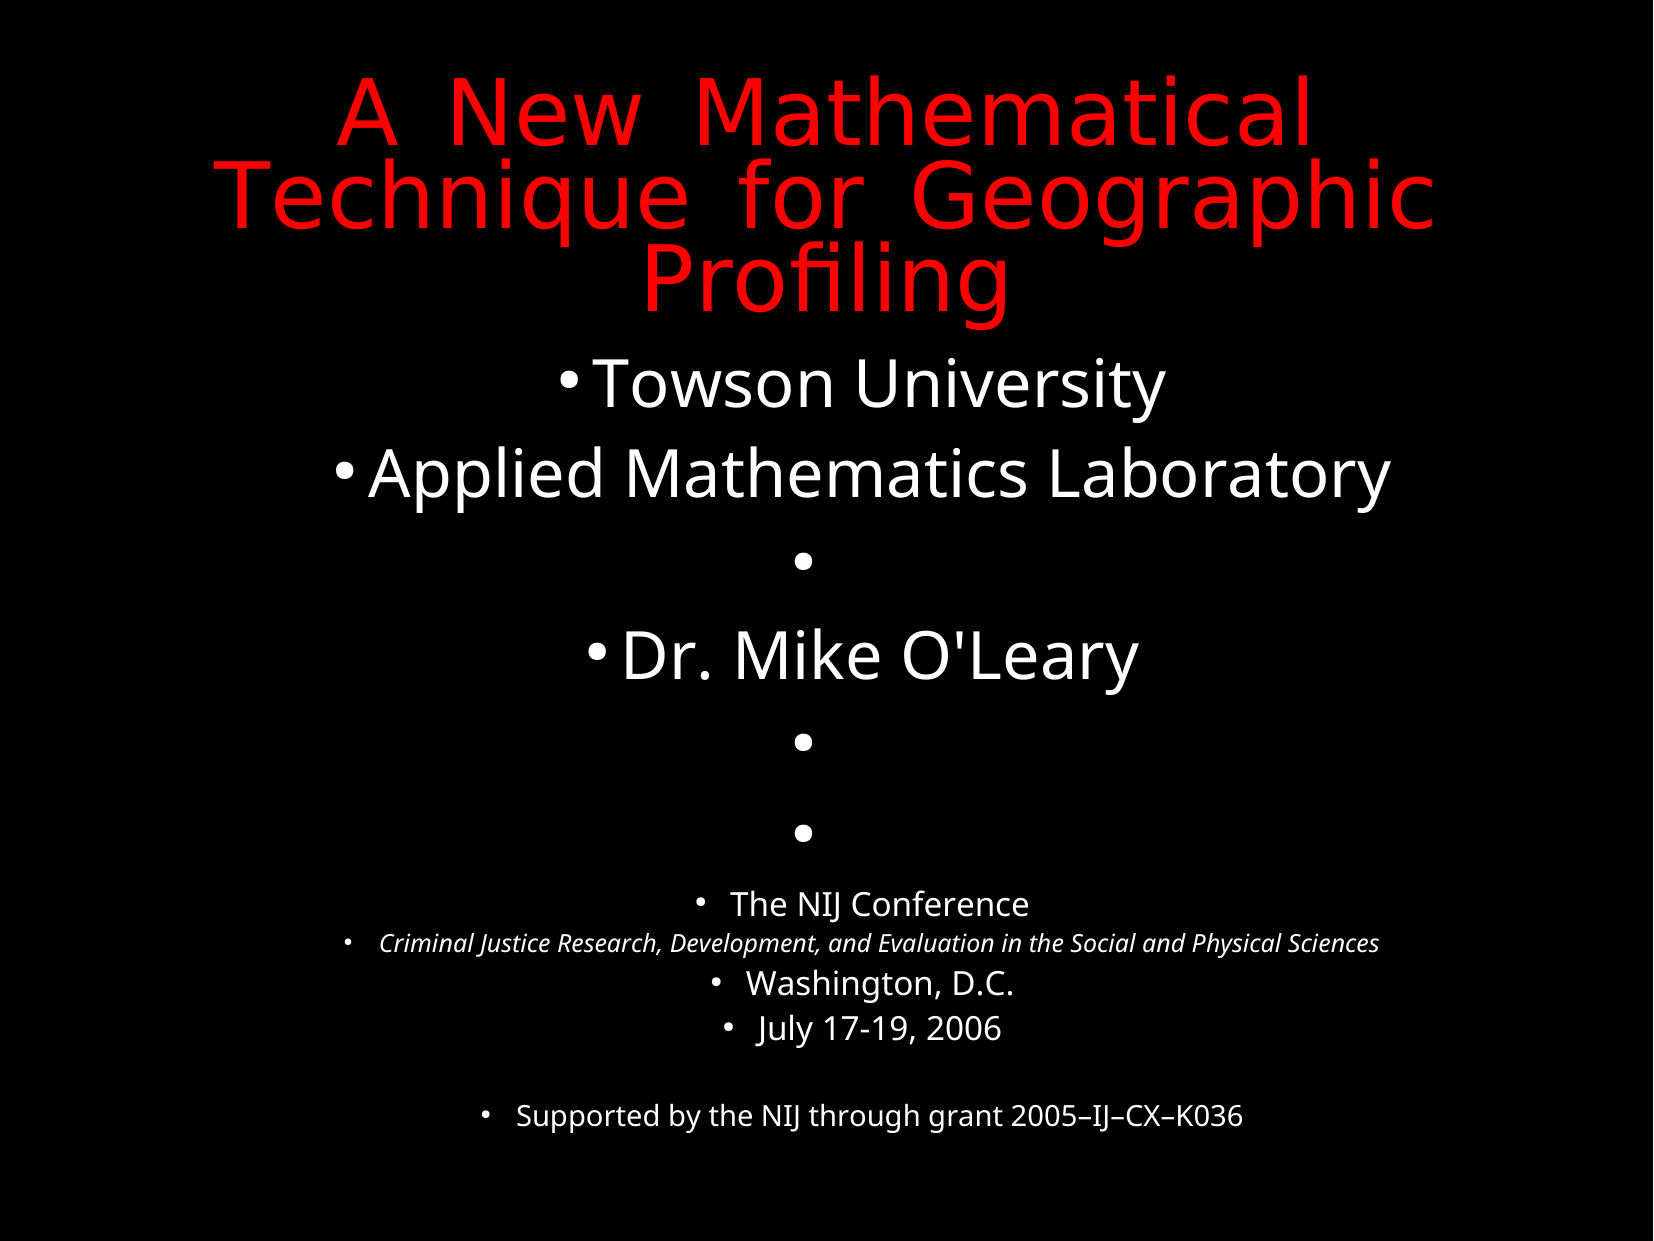

# A New Mathematical Technique for Geographic Profiling
Towson University
Applied Mathematics Laboratory
Dr. Mike O'Leary
The NIJ Conference
Criminal Justice Research, Development, and Evaluation in the Social and Physical Sciences
Washington, D.C.
July 17-19, 2006
Supported by the NIJ through grant 2005–IJ–CX–K036